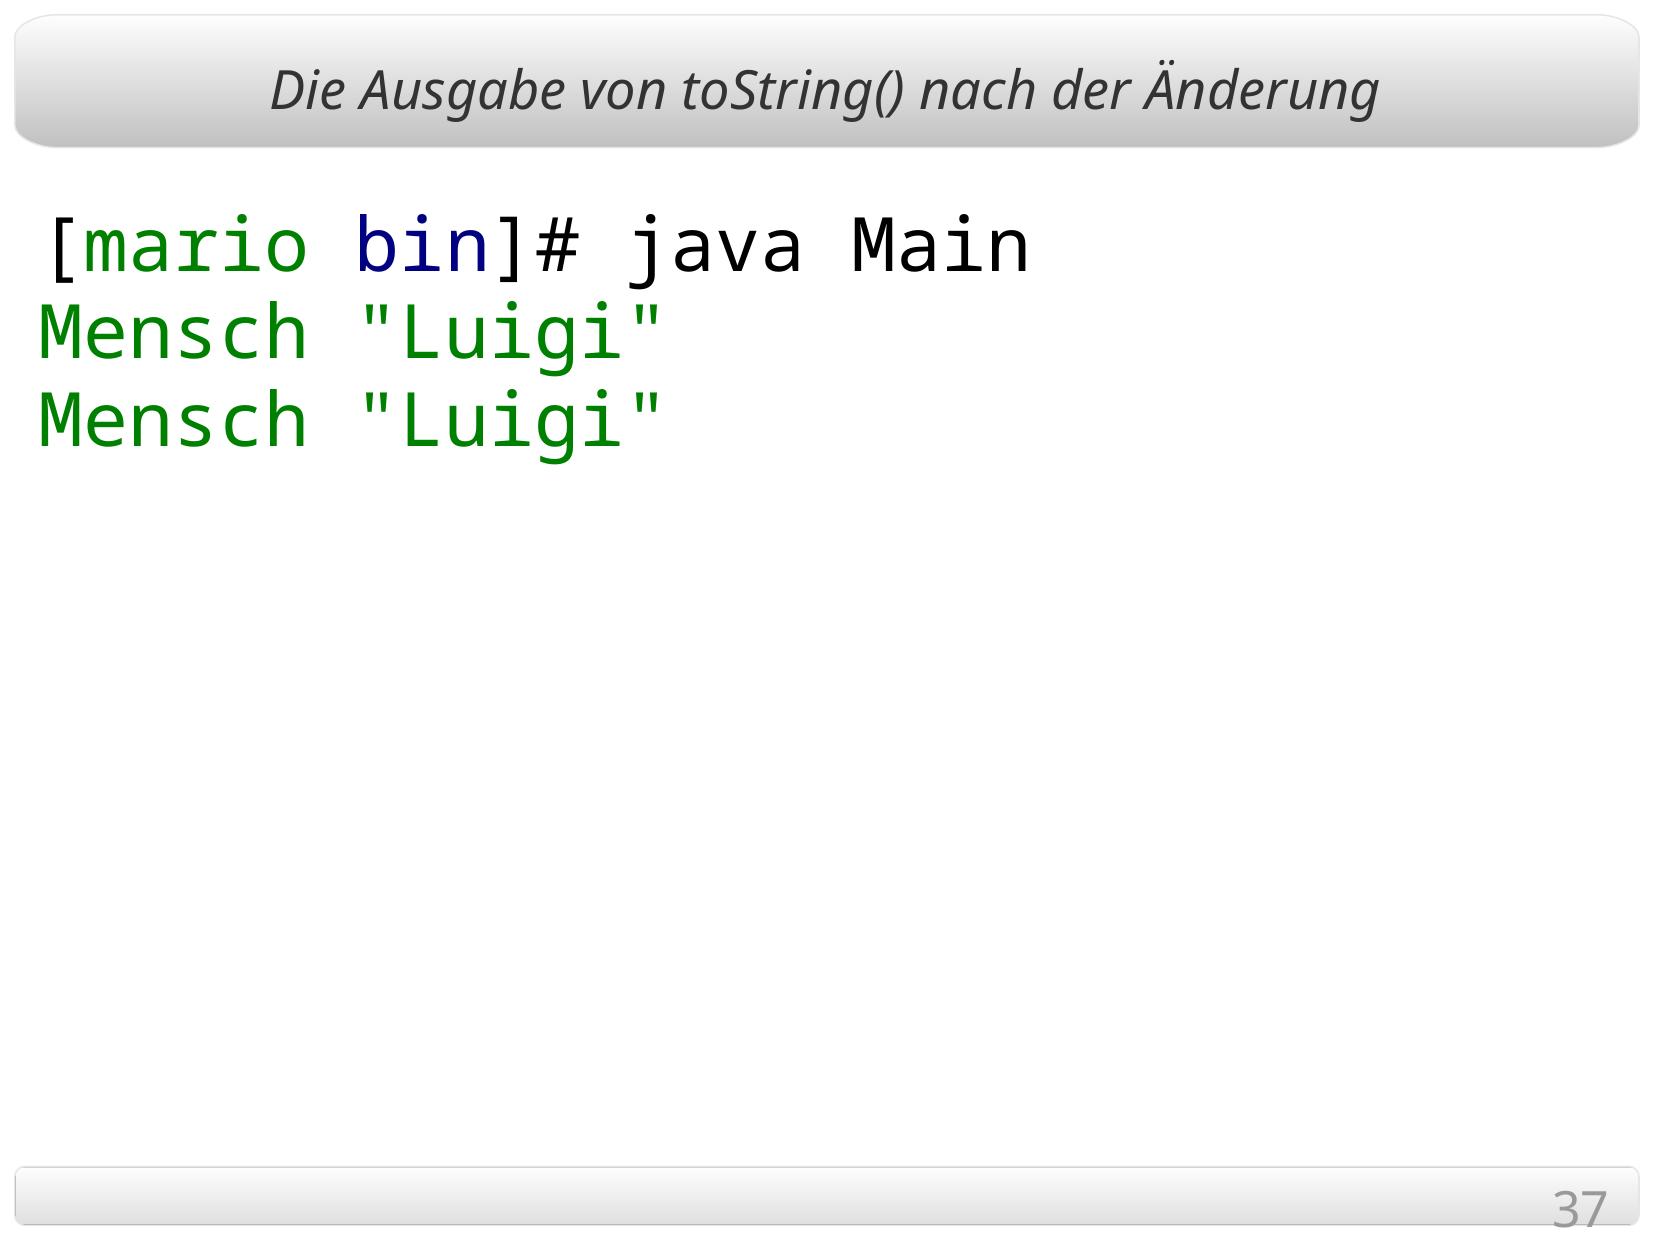

# Die Ausgabe von toString() nach der Änderung